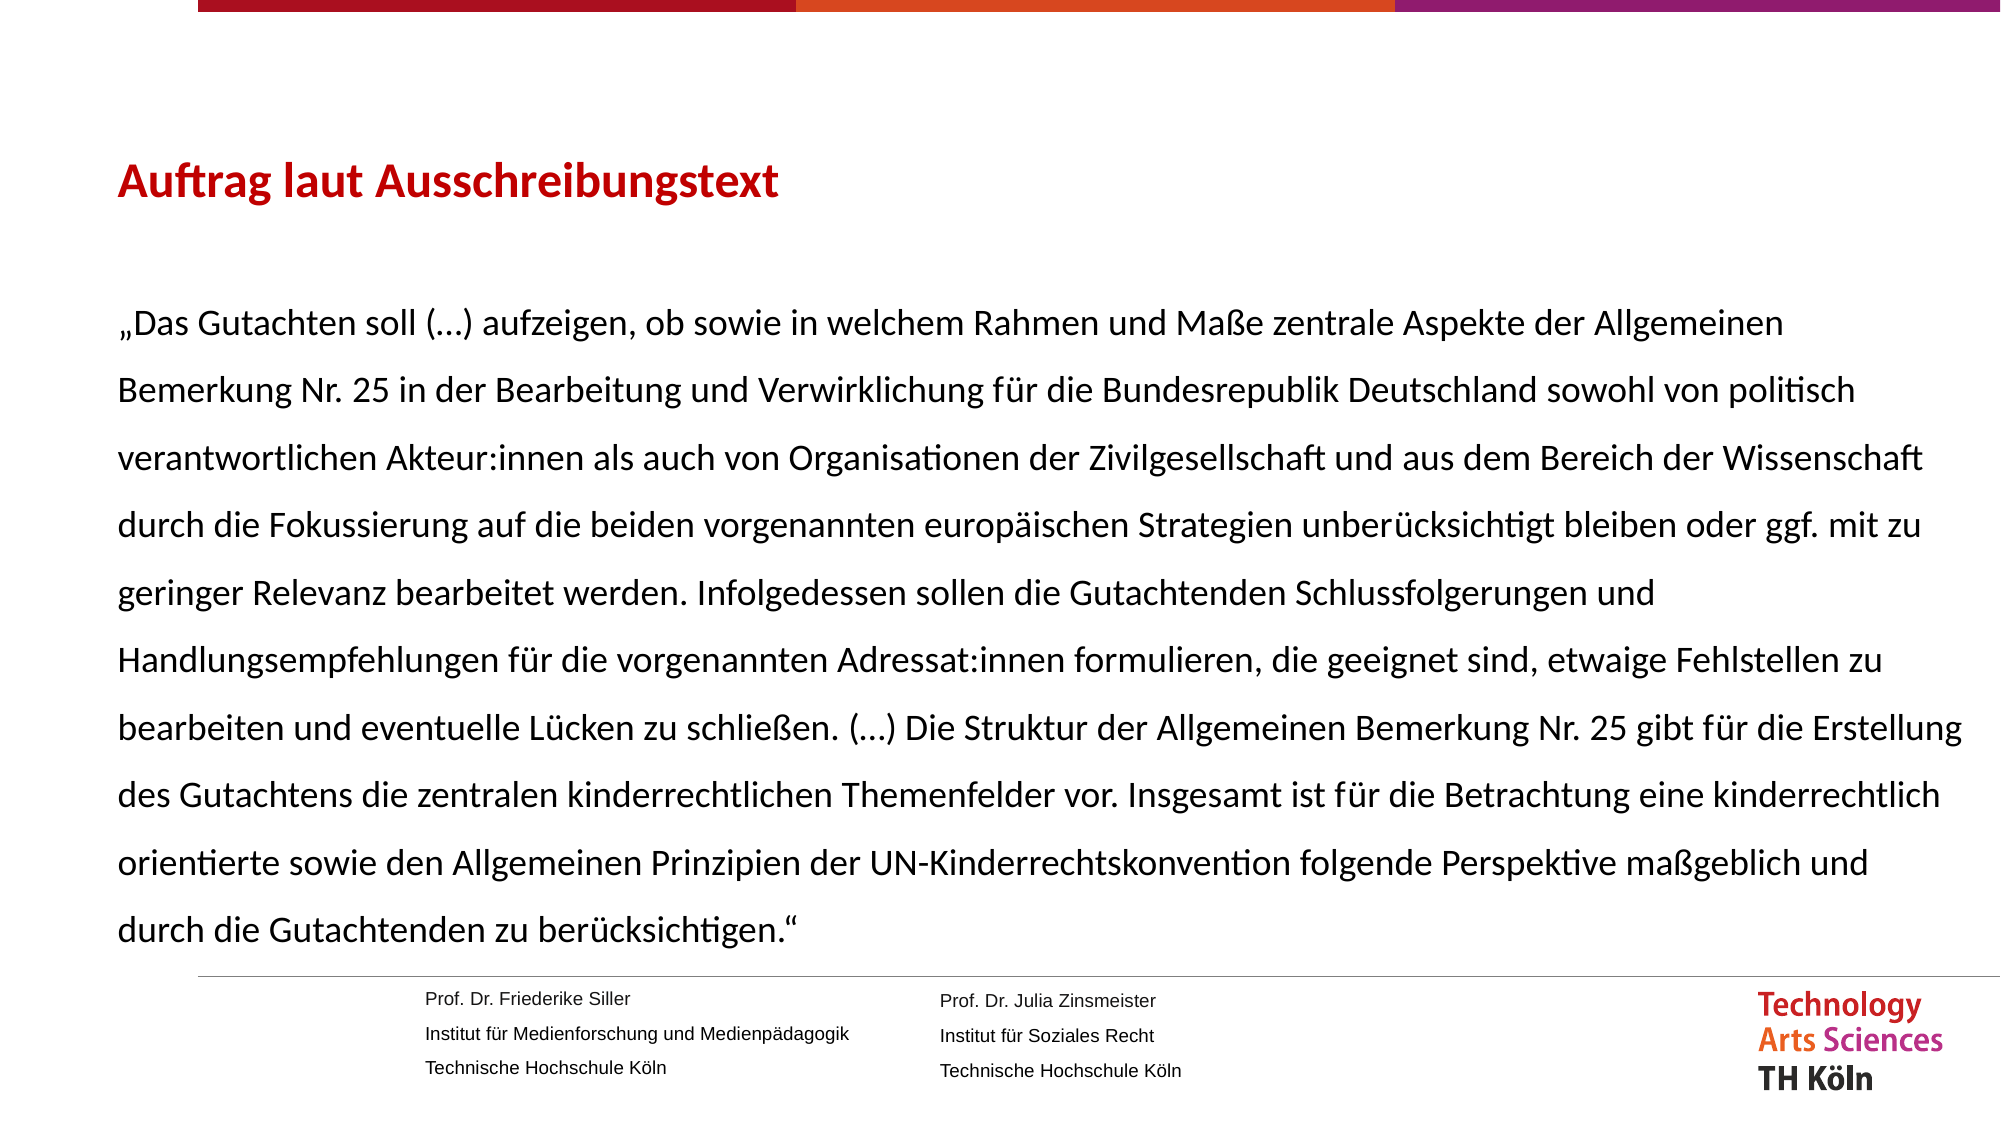

Auftrag laut Ausschreibungstext
„Das Gutachten soll (…) aufzeigen, ob sowie in welchem Rahmen und Maße zentrale Aspekte der Allgemeinen Bemerkung Nr. 25 in der Bearbeitung und Verwirklichung für die Bundesrepublik Deutschland sowohl von politisch verantwortlichen Akteur:innen als auch von Organisationen der Zivilgesellschaft und aus dem Bereich der Wissenschaft durch die Fokussierung auf die beiden vorgenannten europäischen Strategien unberücksichtigt bleiben oder ggf. mit zu geringer Relevanz bearbeitet werden. Infolgedessen sollen die Gutachtenden Schlussfolgerungen und Handlungsempfehlungen für die vorgenannten Adressat:innen formulieren, die geeignet sind, etwaige Fehlstellen zu bearbeiten und eventuelle Lücken zu schließen. (…) Die Struktur der Allgemeinen Bemerkung Nr. 25 gibt für die Erstellung des Gutachtens die zentralen kinderrechtlichen Themenfelder vor. Insgesamt ist für die Betrachtung eine kinderrechtlich orientierte sowie den Allgemeinen Prinzipien der UN-Kinderrechtskonvention folgende Perspektive maßgeblich und durch die Gutachtenden zu berücksichtigen.“